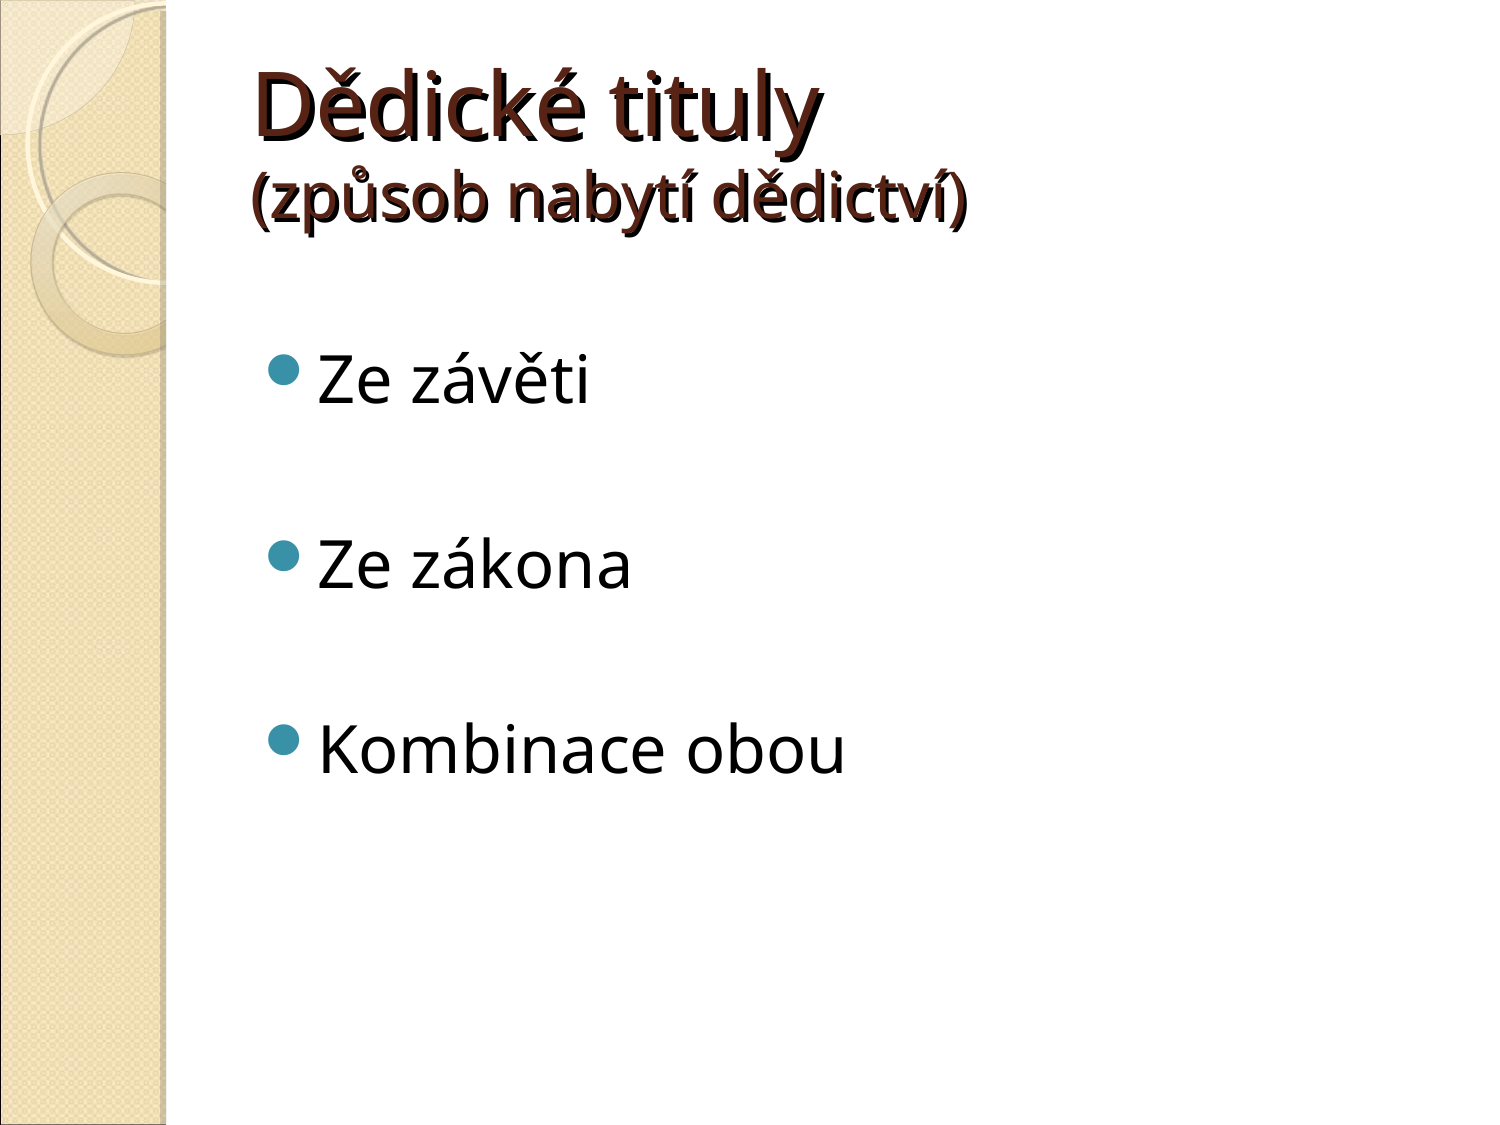

# Dědické tituly (způsob nabytí dědictví)
Ze závěti
Ze zákona
Kombinace obou